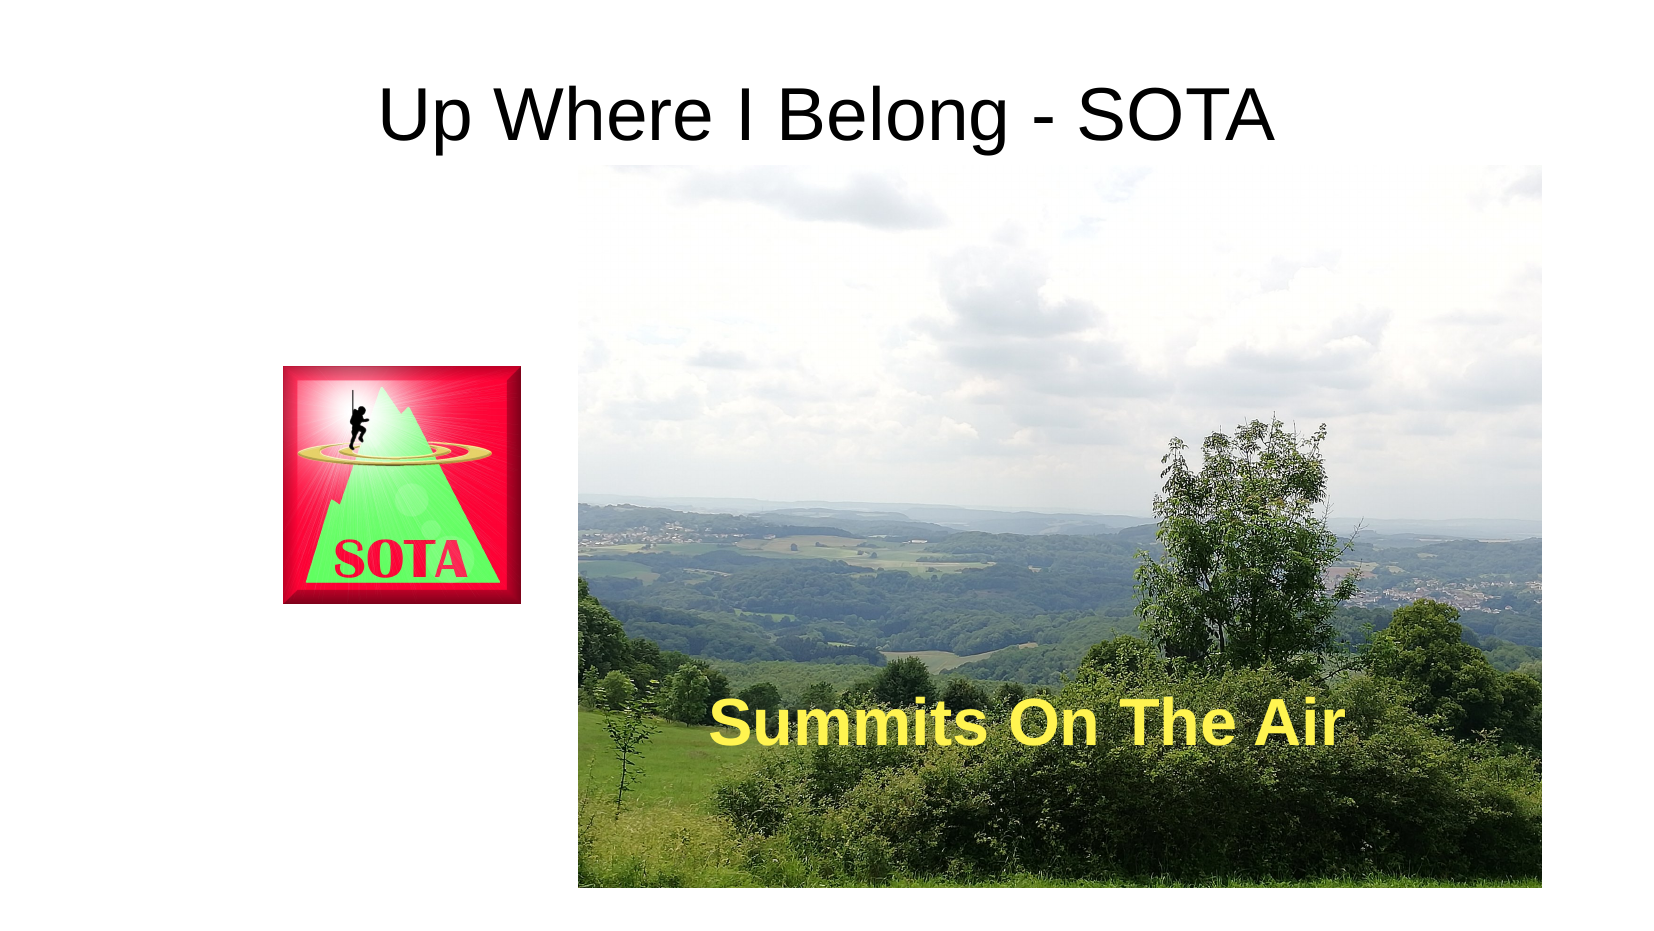

# Up Where I Belong - SOTA
Summits On The Air